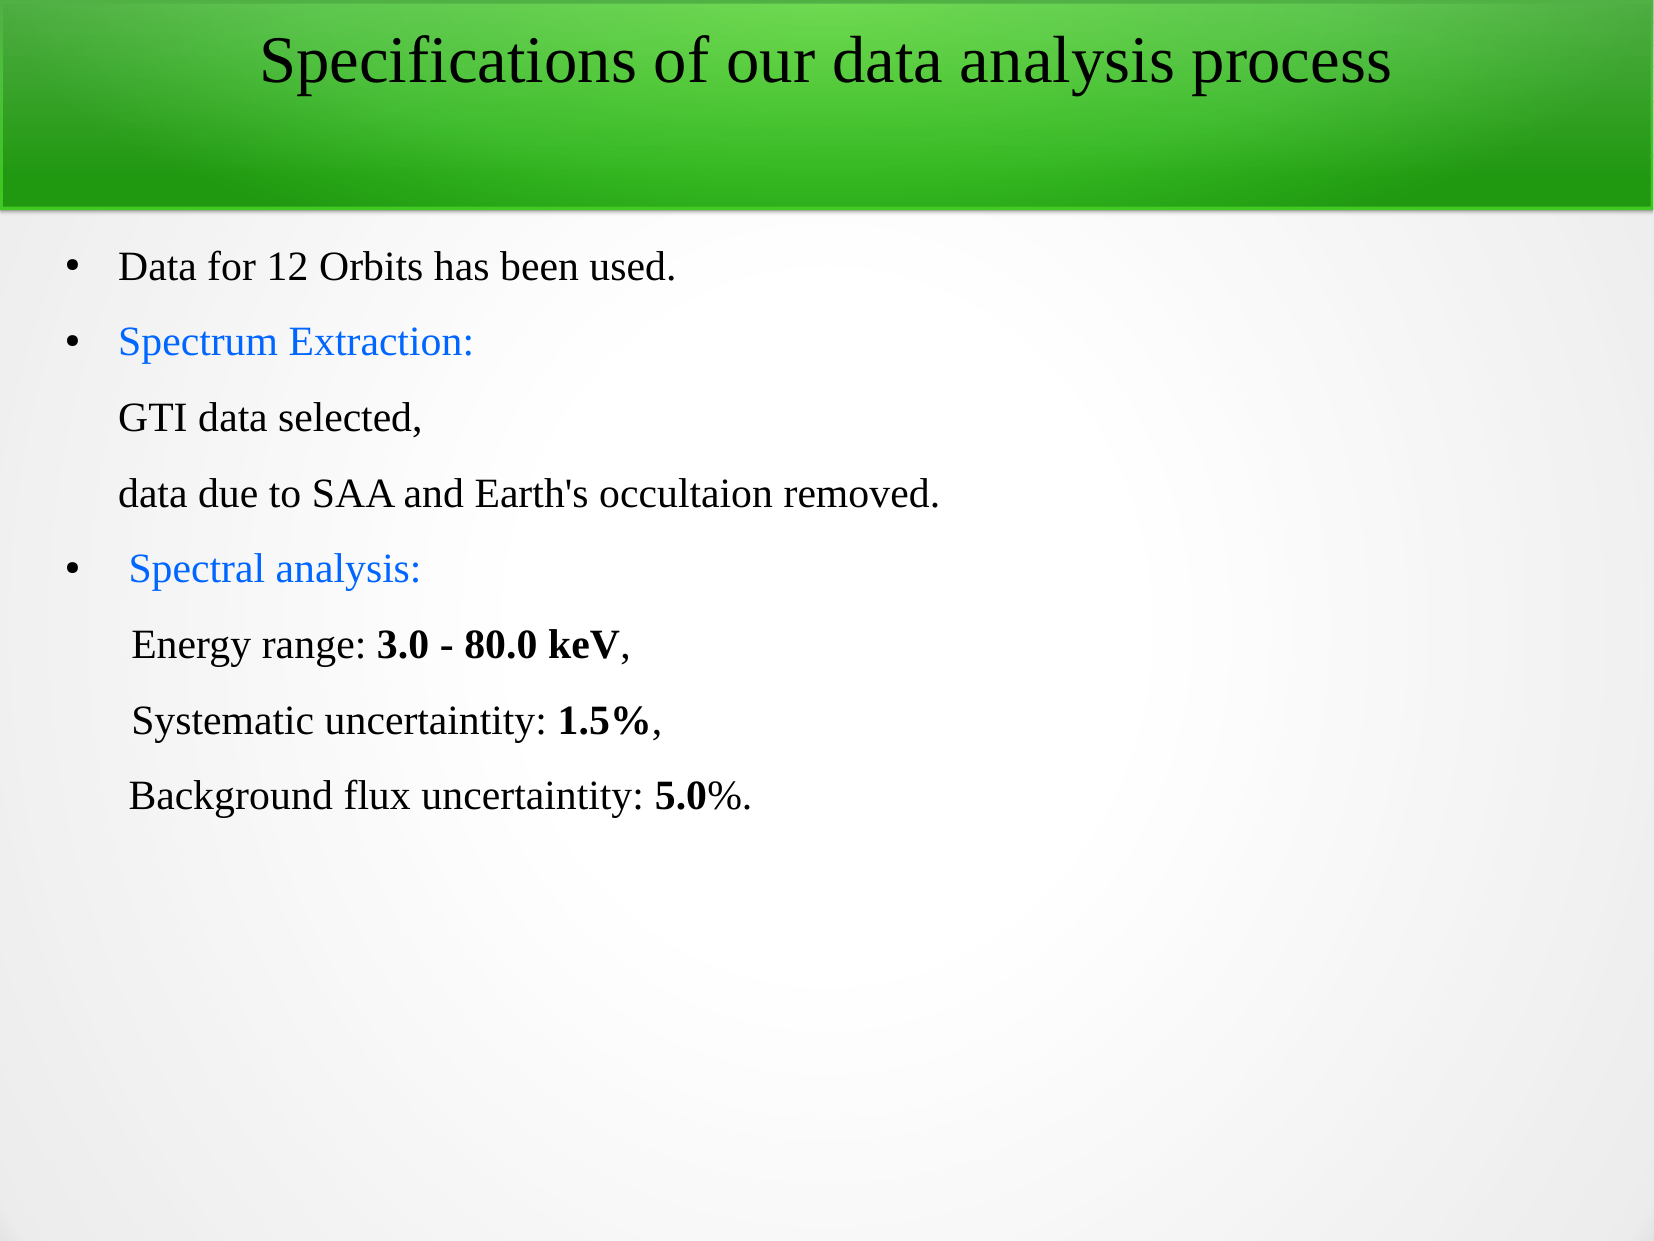

# Specifications of our data analysis process
Data for 12 Orbits has been used.
Spectrum Extraction:
GTI data selected,
data due to SAA and Earth's occultaion removed.
 Spectral analysis:
 Energy range: 3.0 - 80.0 keV,
 Systematic uncertaintity: 1.5%,
 Background flux uncertaintity: 5.0%.